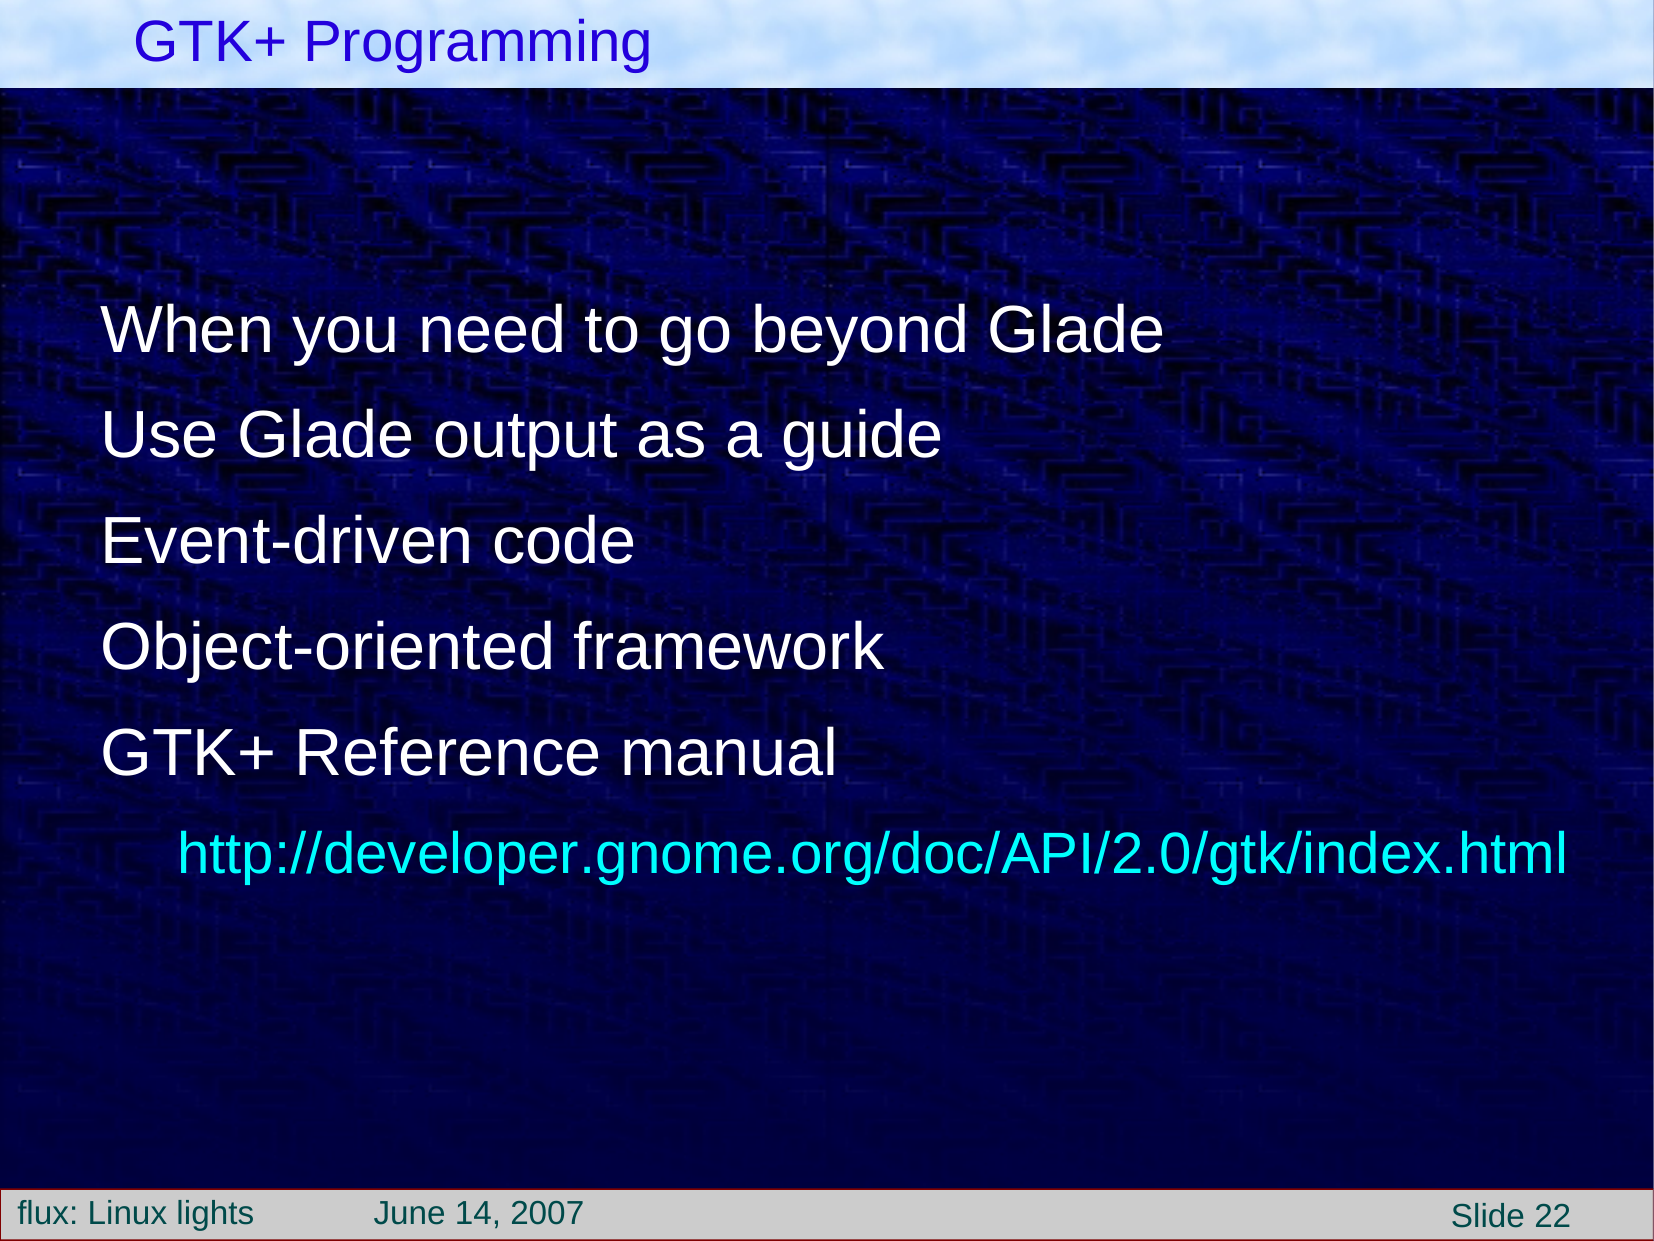

GTK+ Programming
# When you need to go beyond Glade
Use Glade output as a guide
Event-driven code
Object-oriented framework
GTK+ Reference manual
http://developer.gnome.org/doc/API/2.0/gtk/index.html
flux: Linux lights	June 14, 2007
Slide